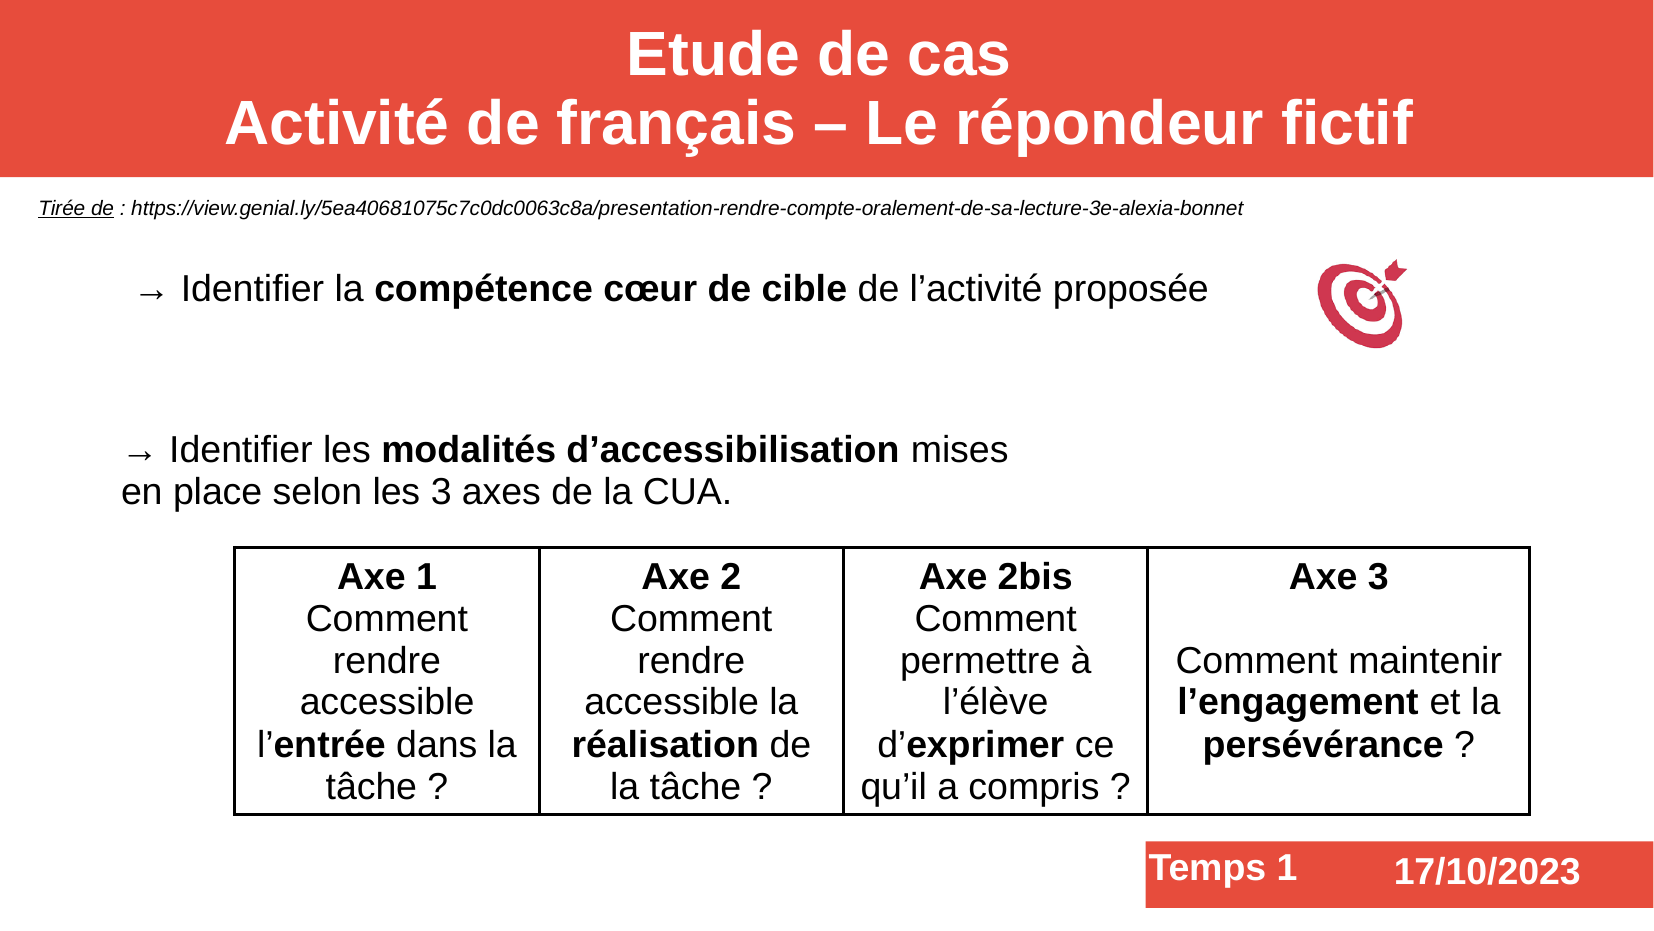

# Etude de cas Activité de français – Le répondeur fictif
Tirée de : https://view.genial.ly/5ea40681075c7c0dc0063c8a/presentation-rendre-compte-oralement-de-sa-lecture-3e-alexia-bonnet
→ Identifier la compétence cœur de cible de l’activité proposée
→ Identifier les modalités d’accessibilisation mises en place selon les 3 axes de la CUA.
| Axe 1 Comment rendre accessible l’entrée dans la tâche ? | Axe 2 Comment rendre accessible la réalisation de la tâche ? | Axe 2bis Comment permettre à l’élève d’exprimer ce qu’il a compris ? | Axe 3 Comment maintenir l’engagement et la persévérance ? |
| --- | --- | --- | --- |
Temps 1